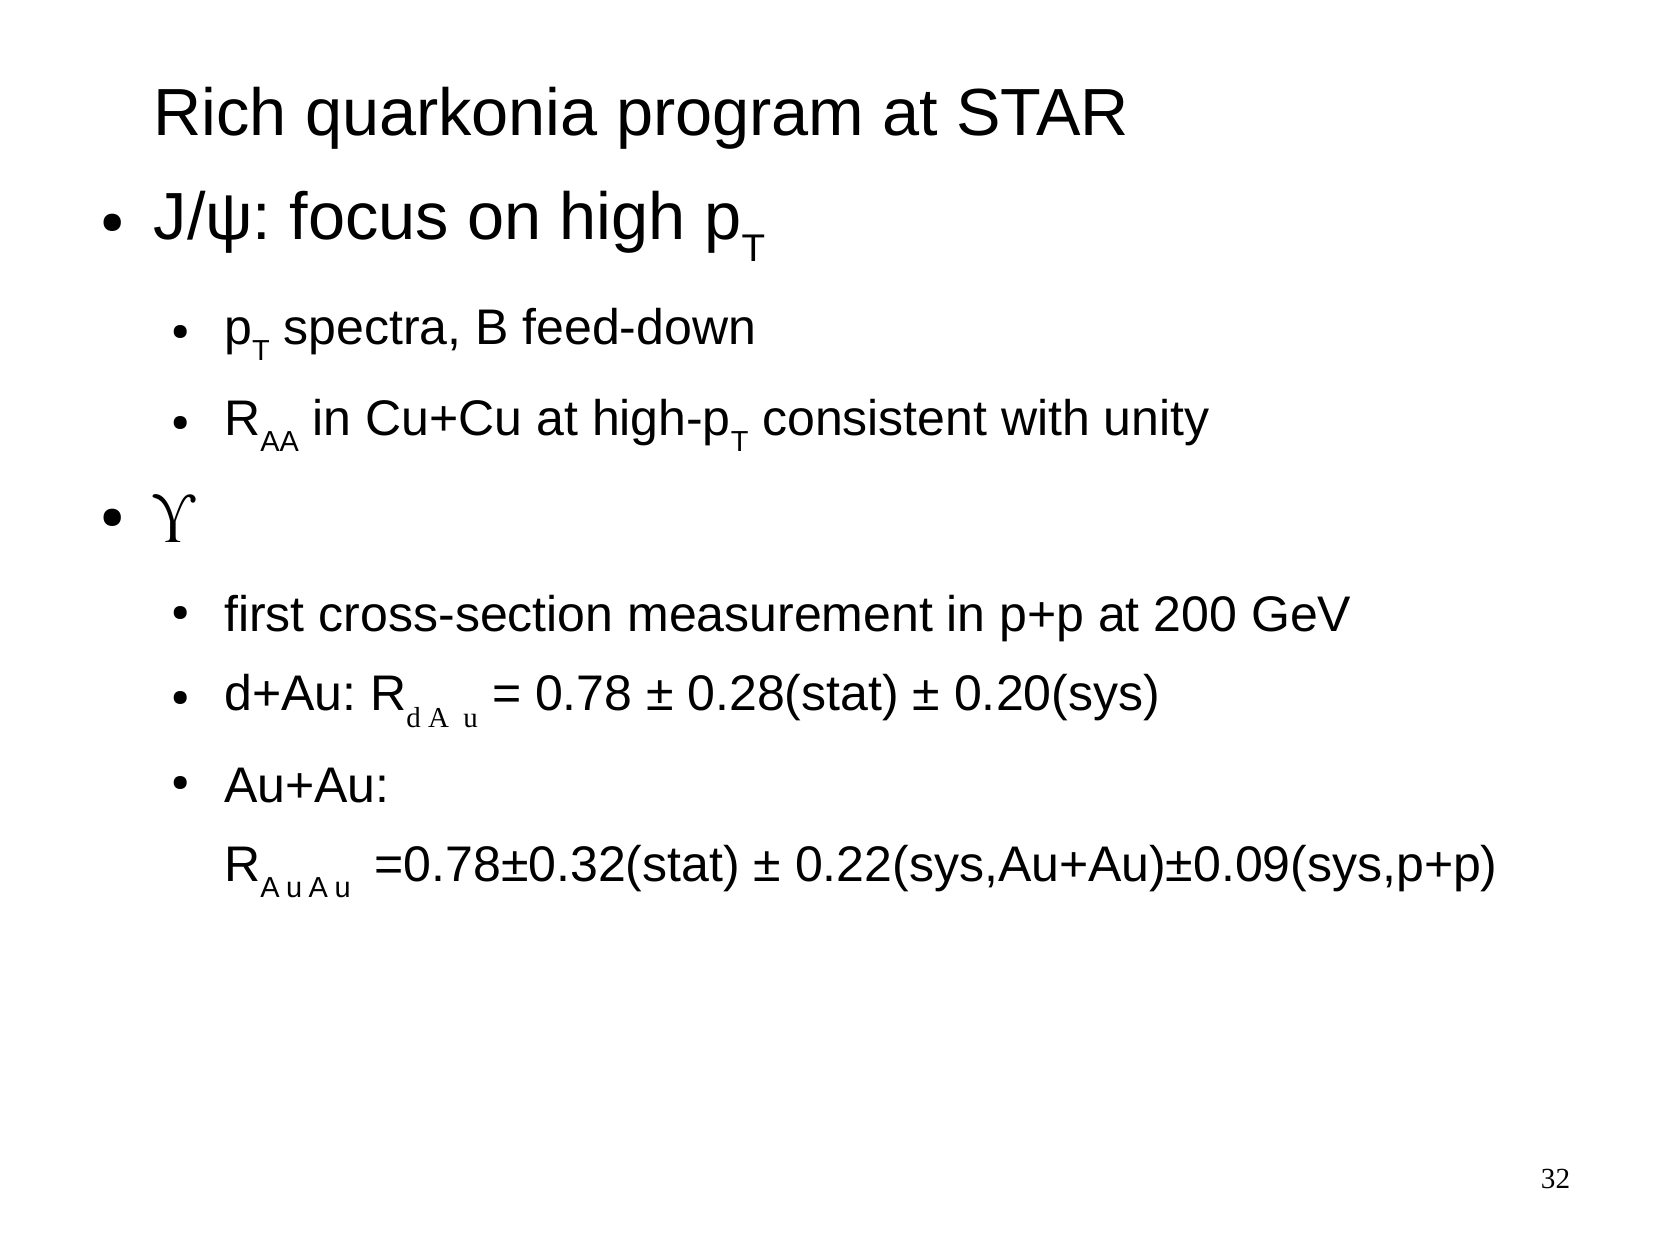

# Rich quarkonia program at STAR
J/ψ: focus on high pT
pT spectra, B feed-down
RAA in Cu+Cu at high-pT consistent with unity
¡
first cross-section measurement in p+p at 200 GeV
d+Au: Rd A u = 0.78 ± 0.28(stat) ± 0.20(sys)
Au+Au:
RA u A u =0.78±0.32(stat) ± 0.22(sys,Au+Au)±0.09(sys,p+p)
32